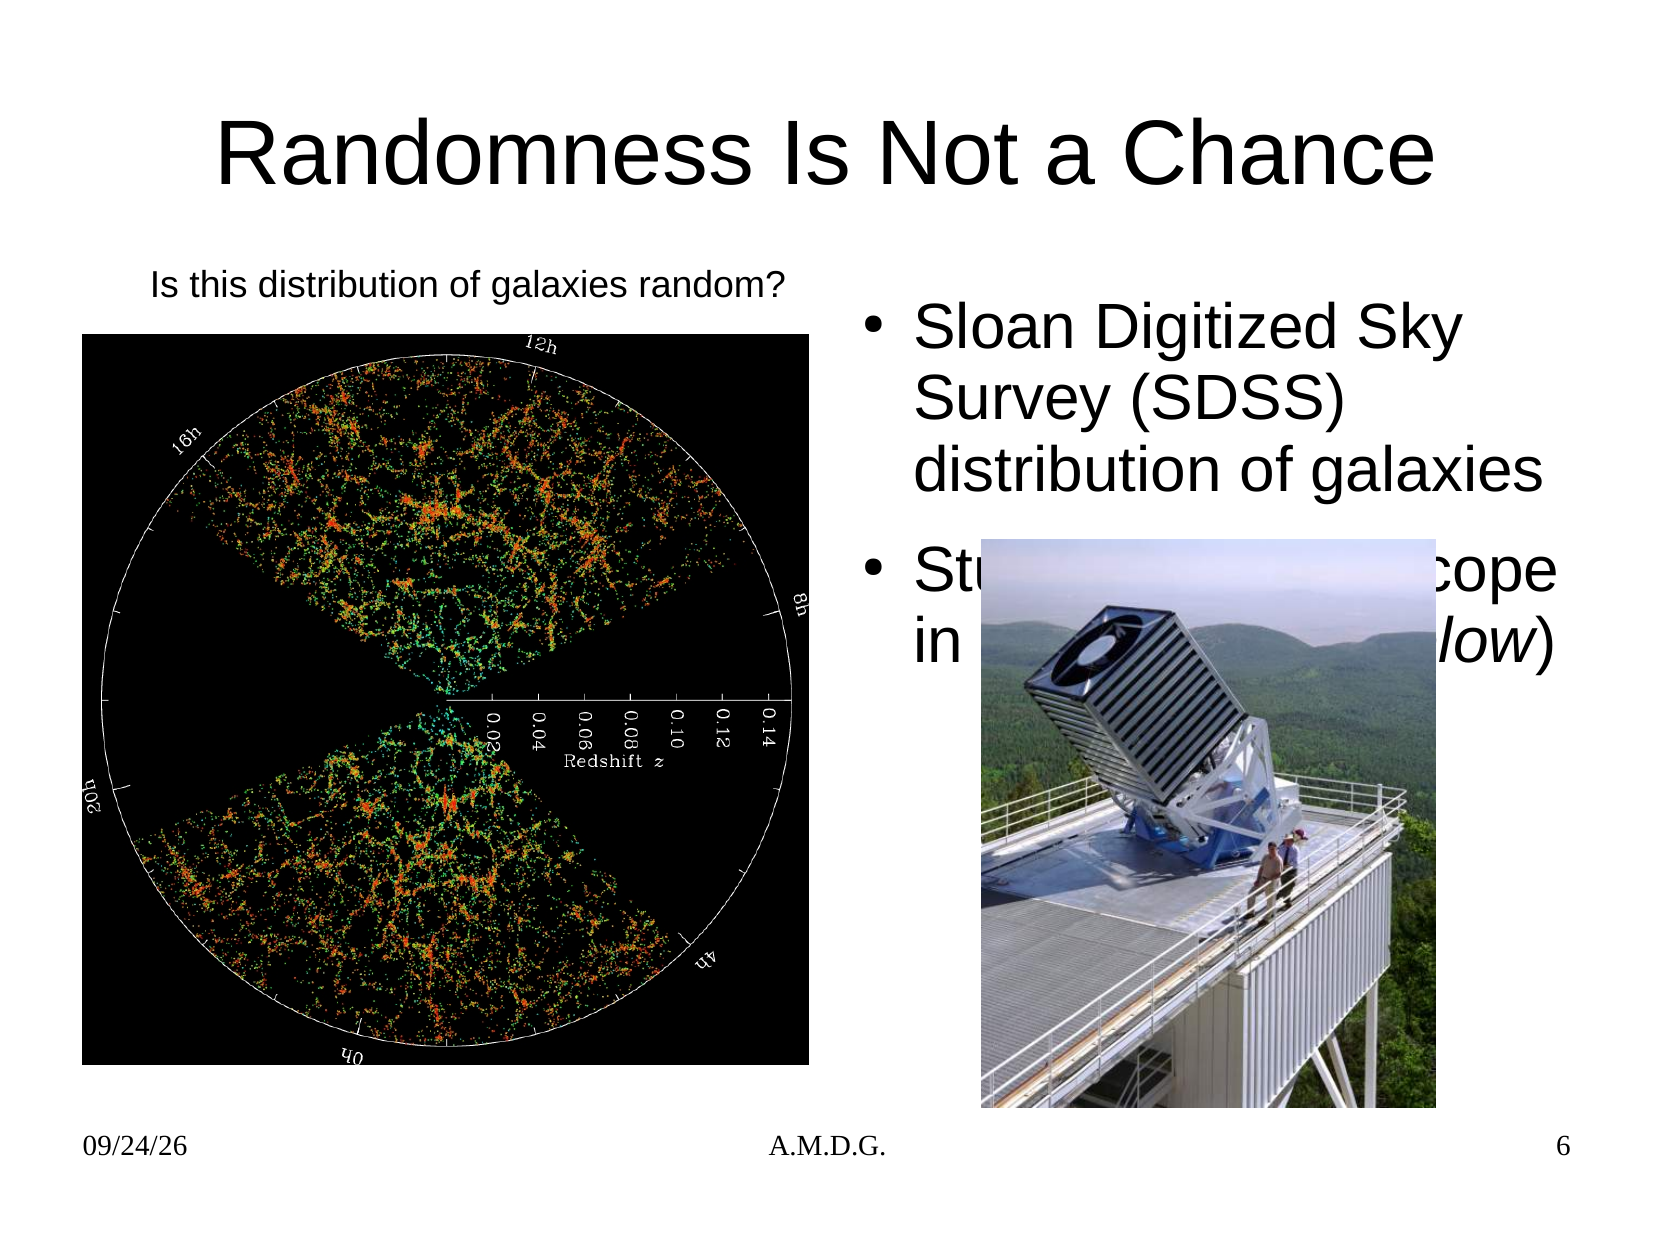

# Randomness Is Not a Chance
Is this distribution of galaxies random?
Sloan Digitized Sky Survey (SDSS) distribution of galaxies
Studied by a telescope in New Mexico (below)
A.M.D.G.
6